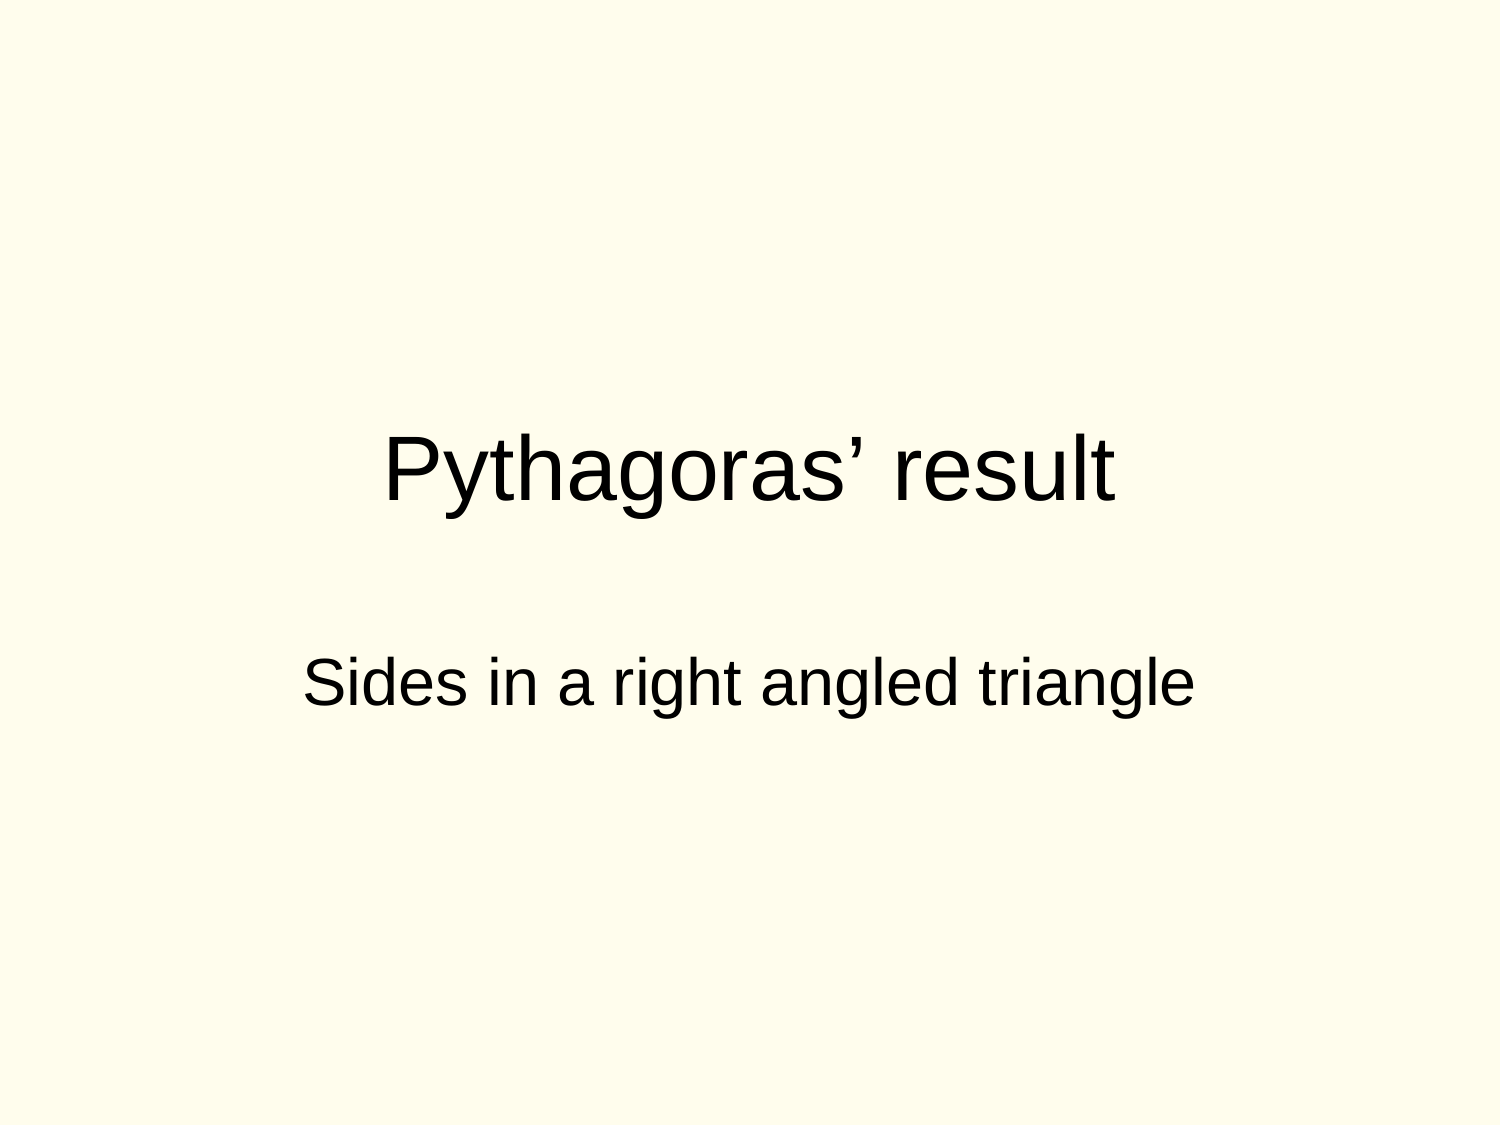

# Pythagoras’ result
Sides in a right angled triangle